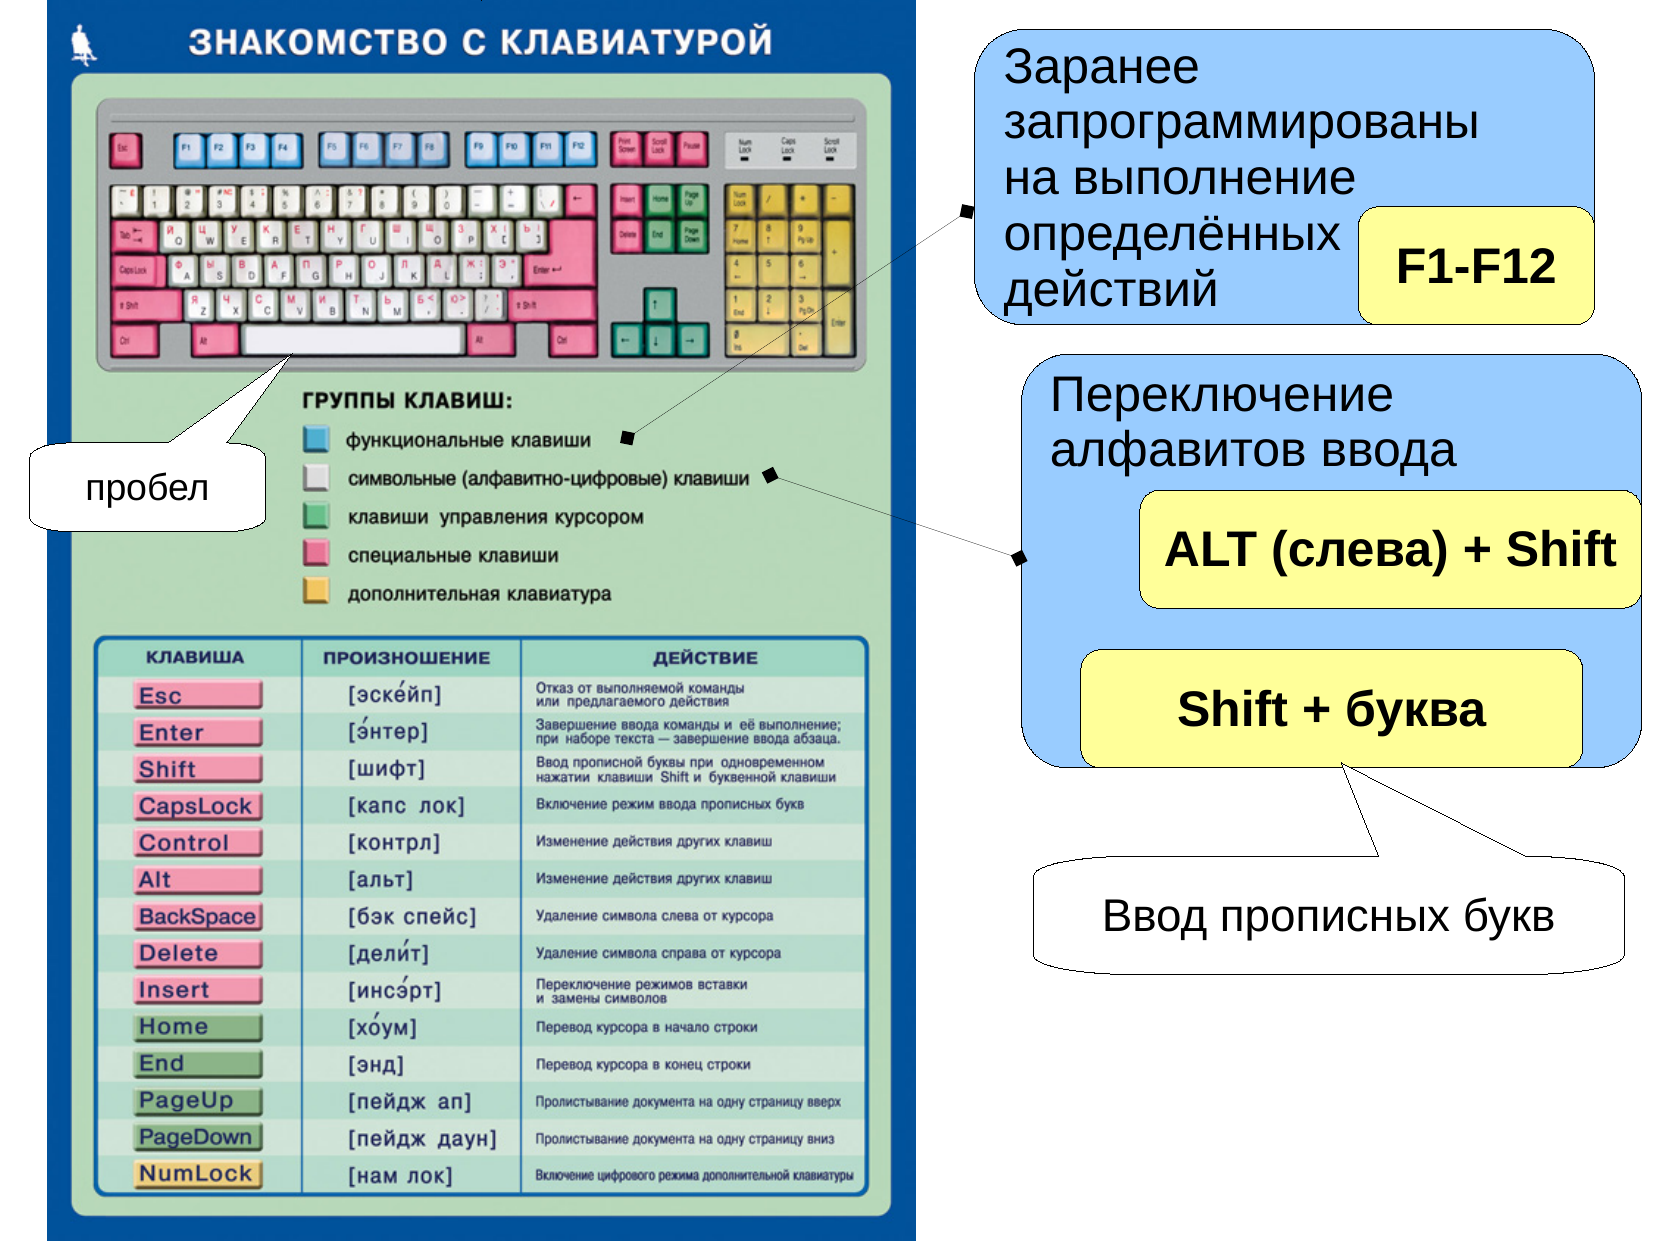

Заранее
запрограммированы
на выполнение
определённых
действий
F1-F12
F1-F12
Переключение
алфавитов ввода
пробел
ALT (слева) + Shift
Shift + буква
Ввод прописных букв